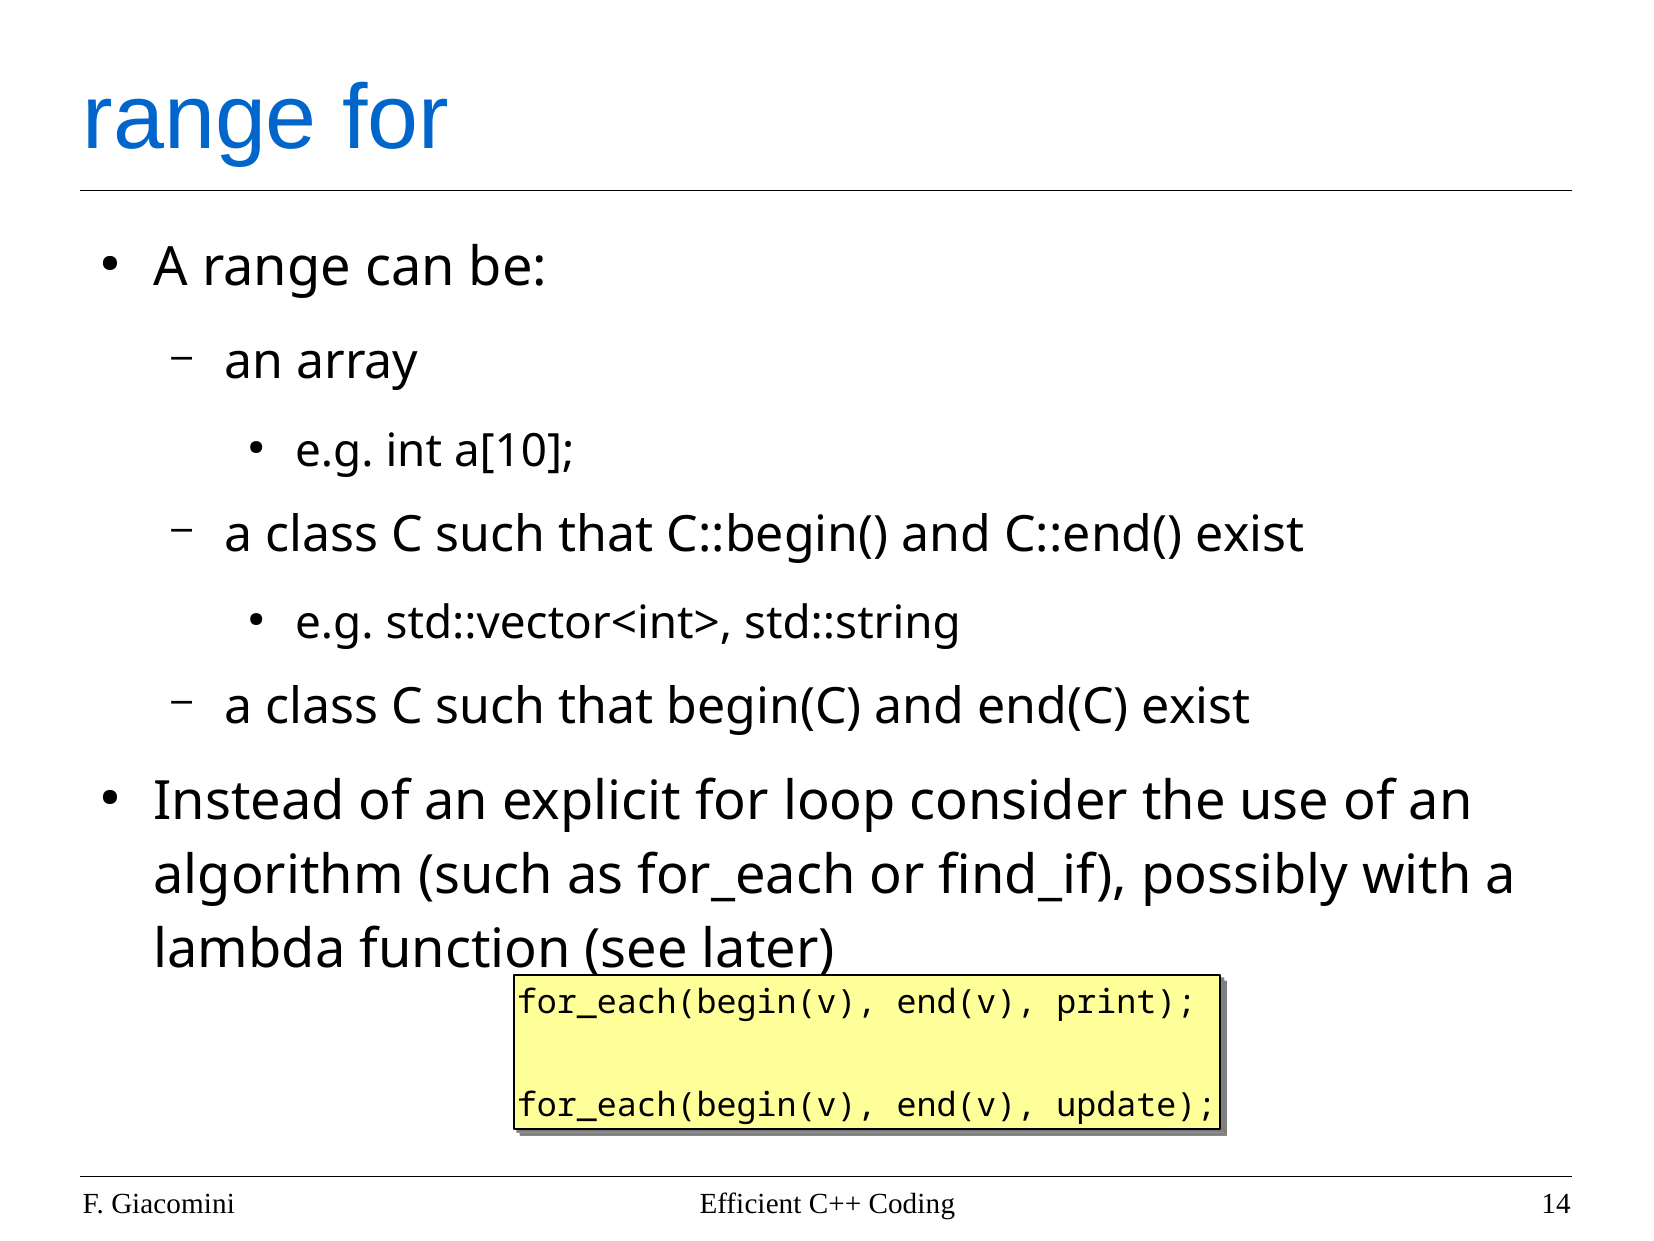

# range for
A range can be:
an array
e.g. int a[10];
a class C such that C::begin() and C::end() exist
e.g. std::vector<int>, std::string
a class C such that begin(C) and end(C) exist
Instead of an explicit for loop consider the use of an algorithm (such as for_each or find_if), possibly with a lambda function (see later)
for_each(begin(v), end(v), print);
for_each(begin(v), end(v), update);
F. Giacomini
Efficient C++ Coding
14